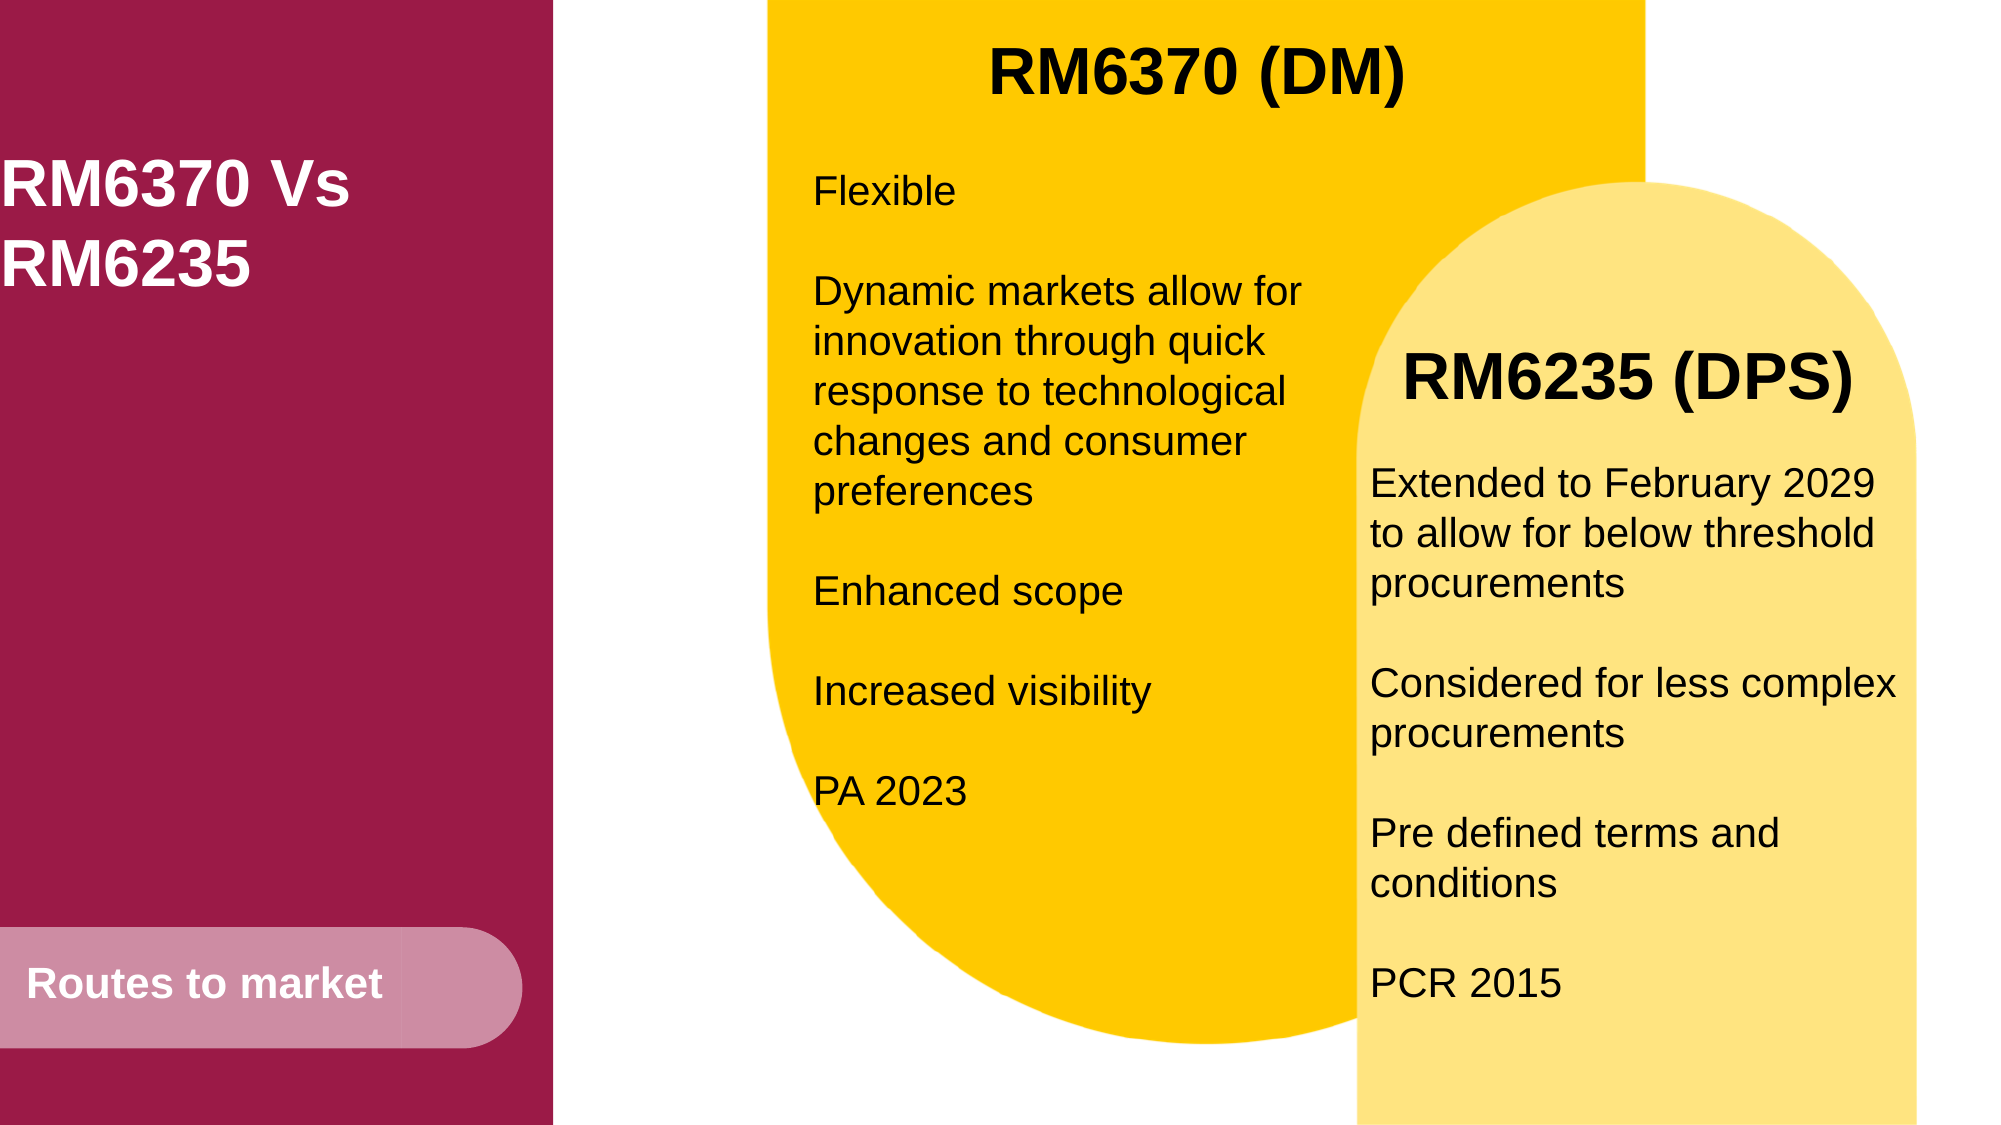

# RM6370 (DM)
Flexible
Dynamic markets allow for innovation through quick response to technological changes and consumer preferences
Enhanced scope
Increased visibility
PA 2023
RM6370 Vs RM6235
RM6235 (DPS)
Extended to February 2029 to allow for below threshold procurements
Considered for less complex procurements
Pre defined terms and conditions
PCR 2015
Routes to market